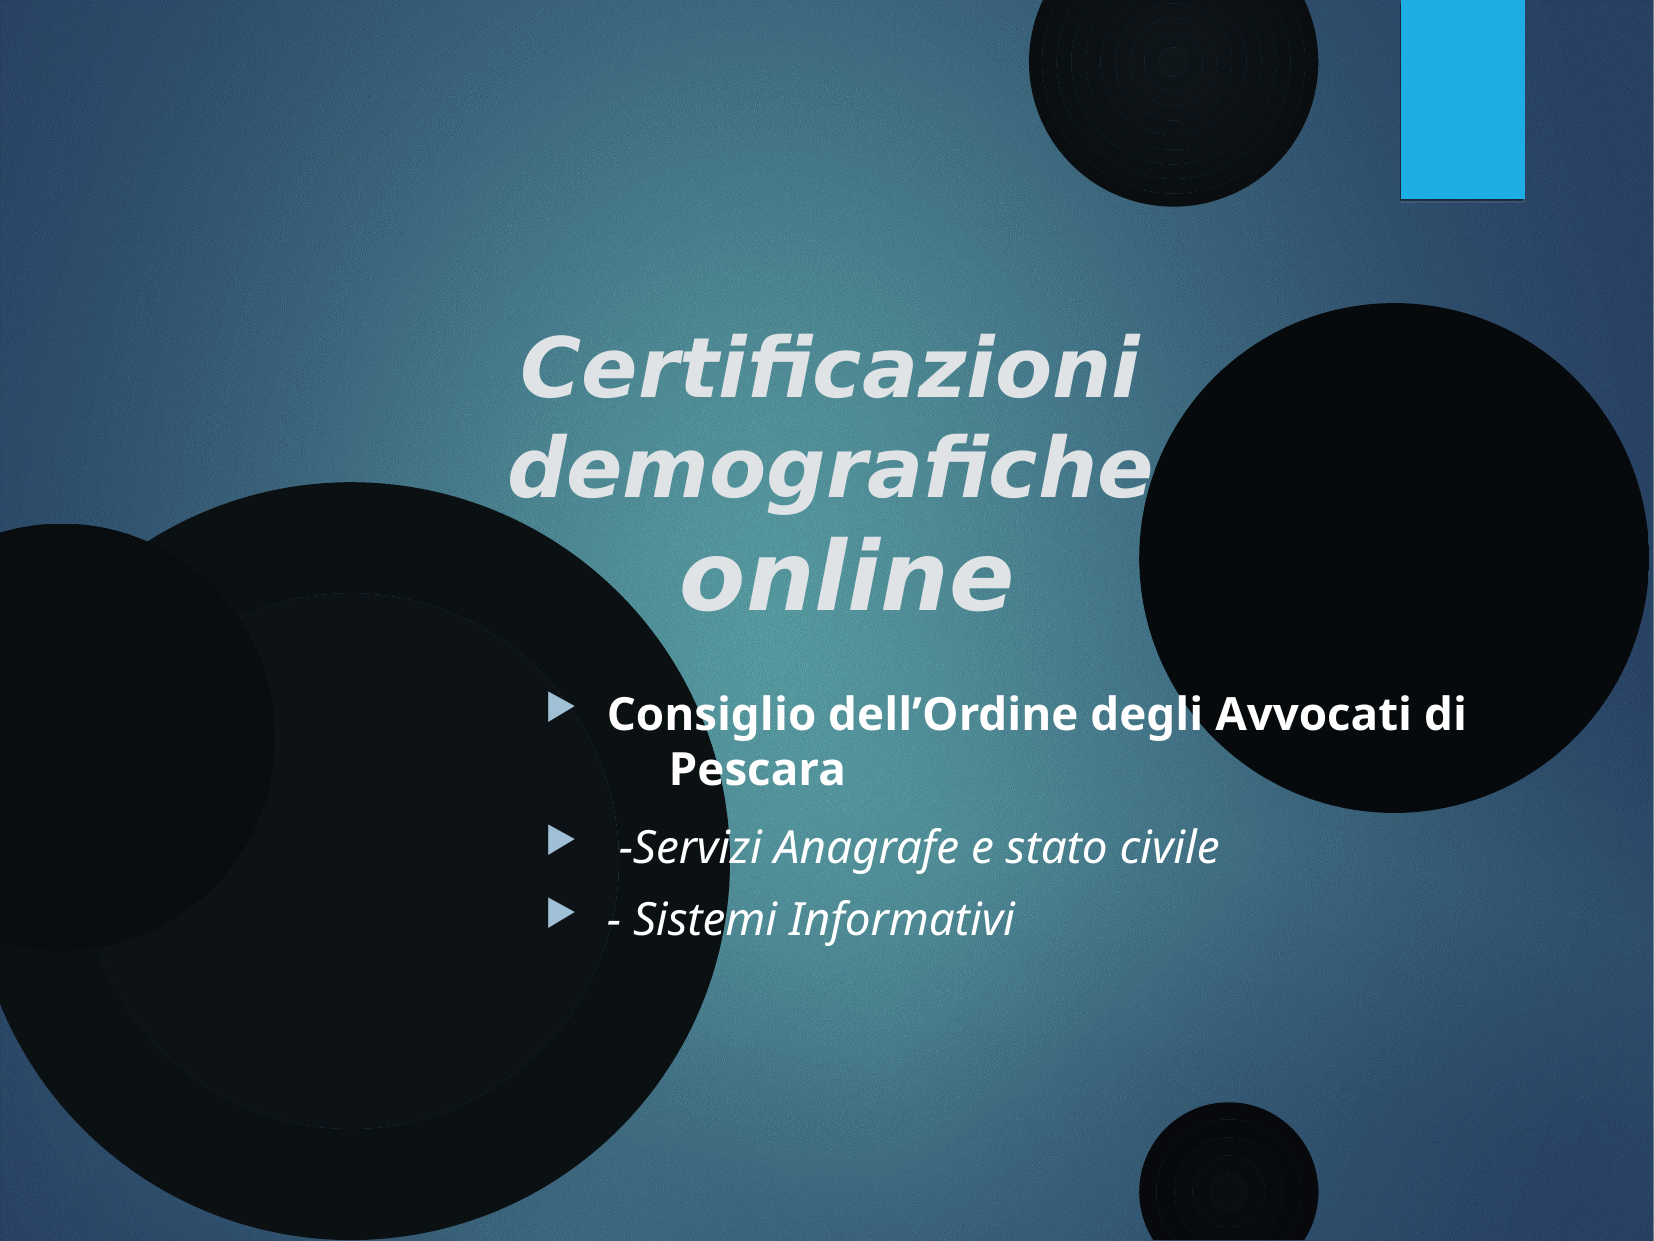

# Certificazioni demografiche online
Consiglio dell’Ordine degli Avvocati di Pescara
 -Servizi Anagrafe e stato civile
- Sistemi Informativi